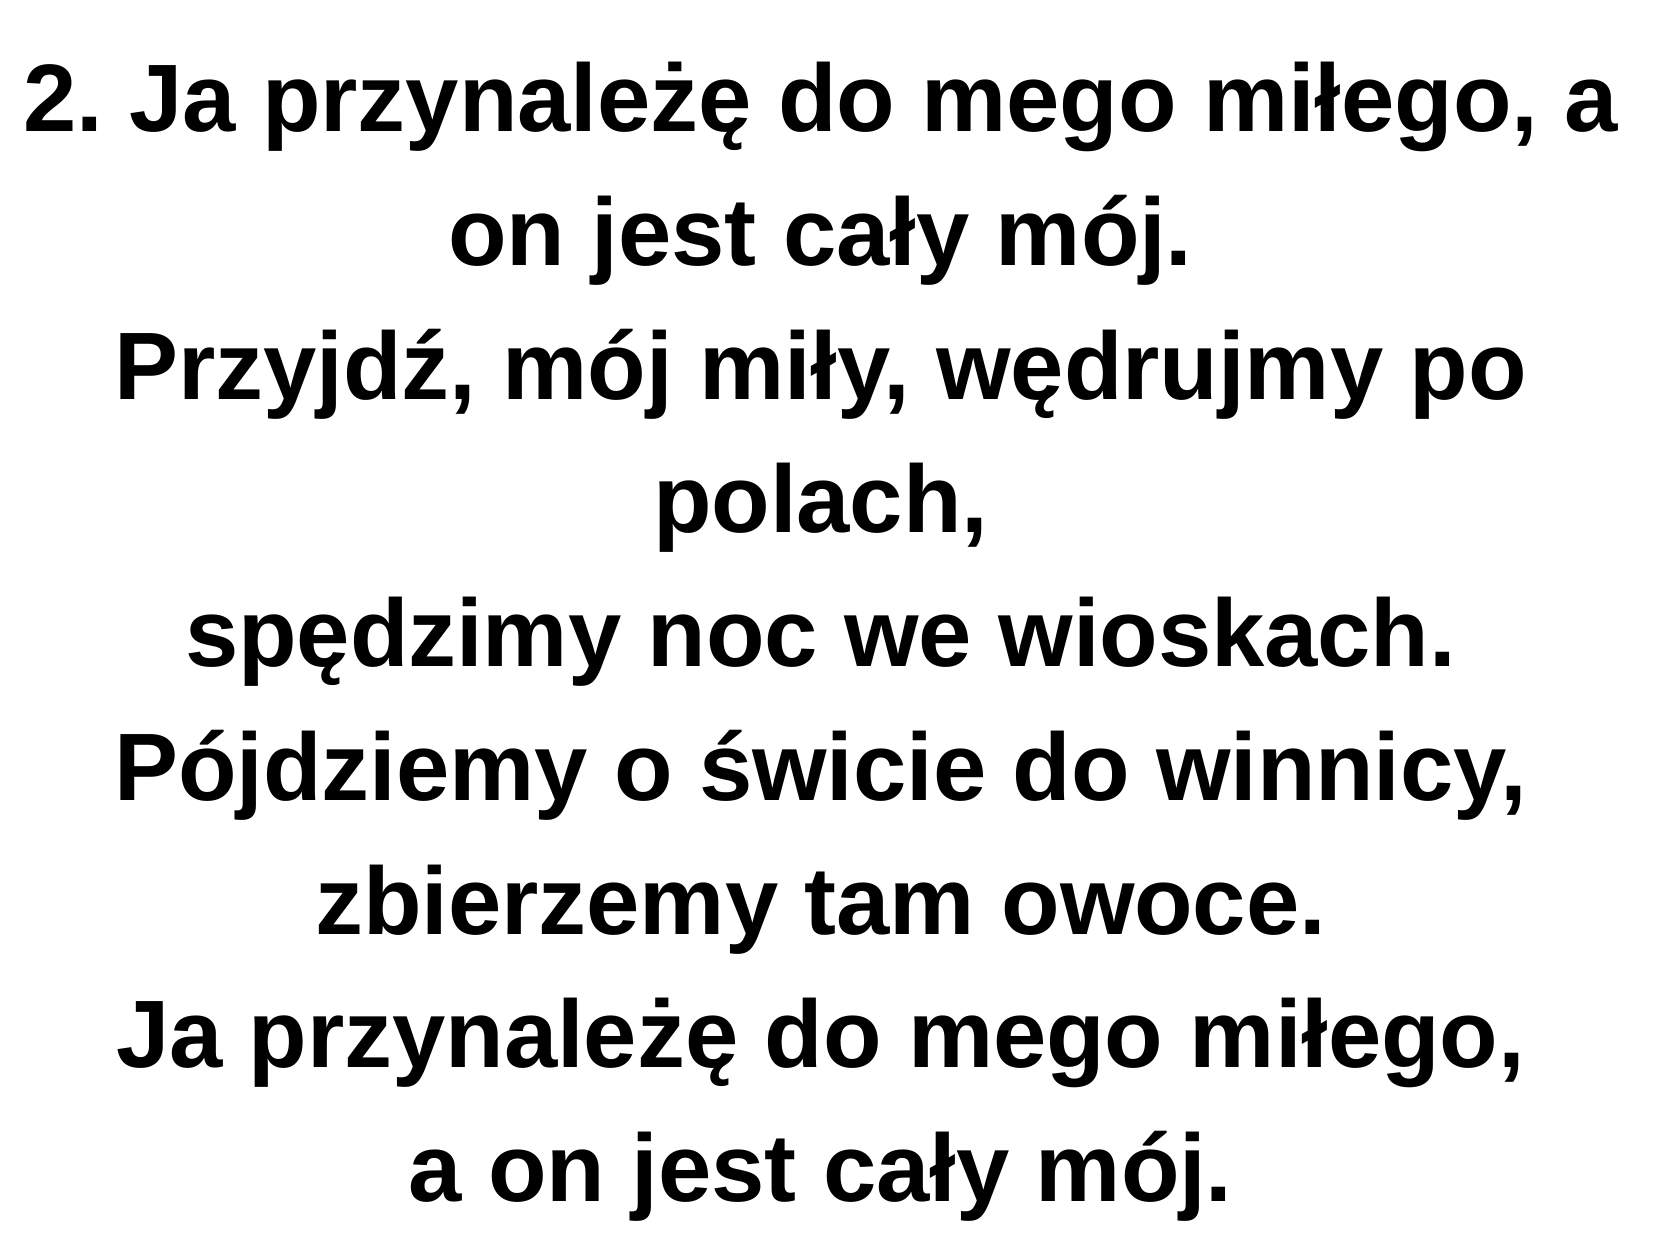

# 2. Ja przynależę do mego miłego, a on jest cały mój.
Przyjdź, mój miły, wędrujmy po polach,
spędzimy noc we wioskach.
Pójdziemy o świcie do winnicy,
zbierzemy tam owoce.
Ja przynależę do mego miłego,
a on jest cały mój.